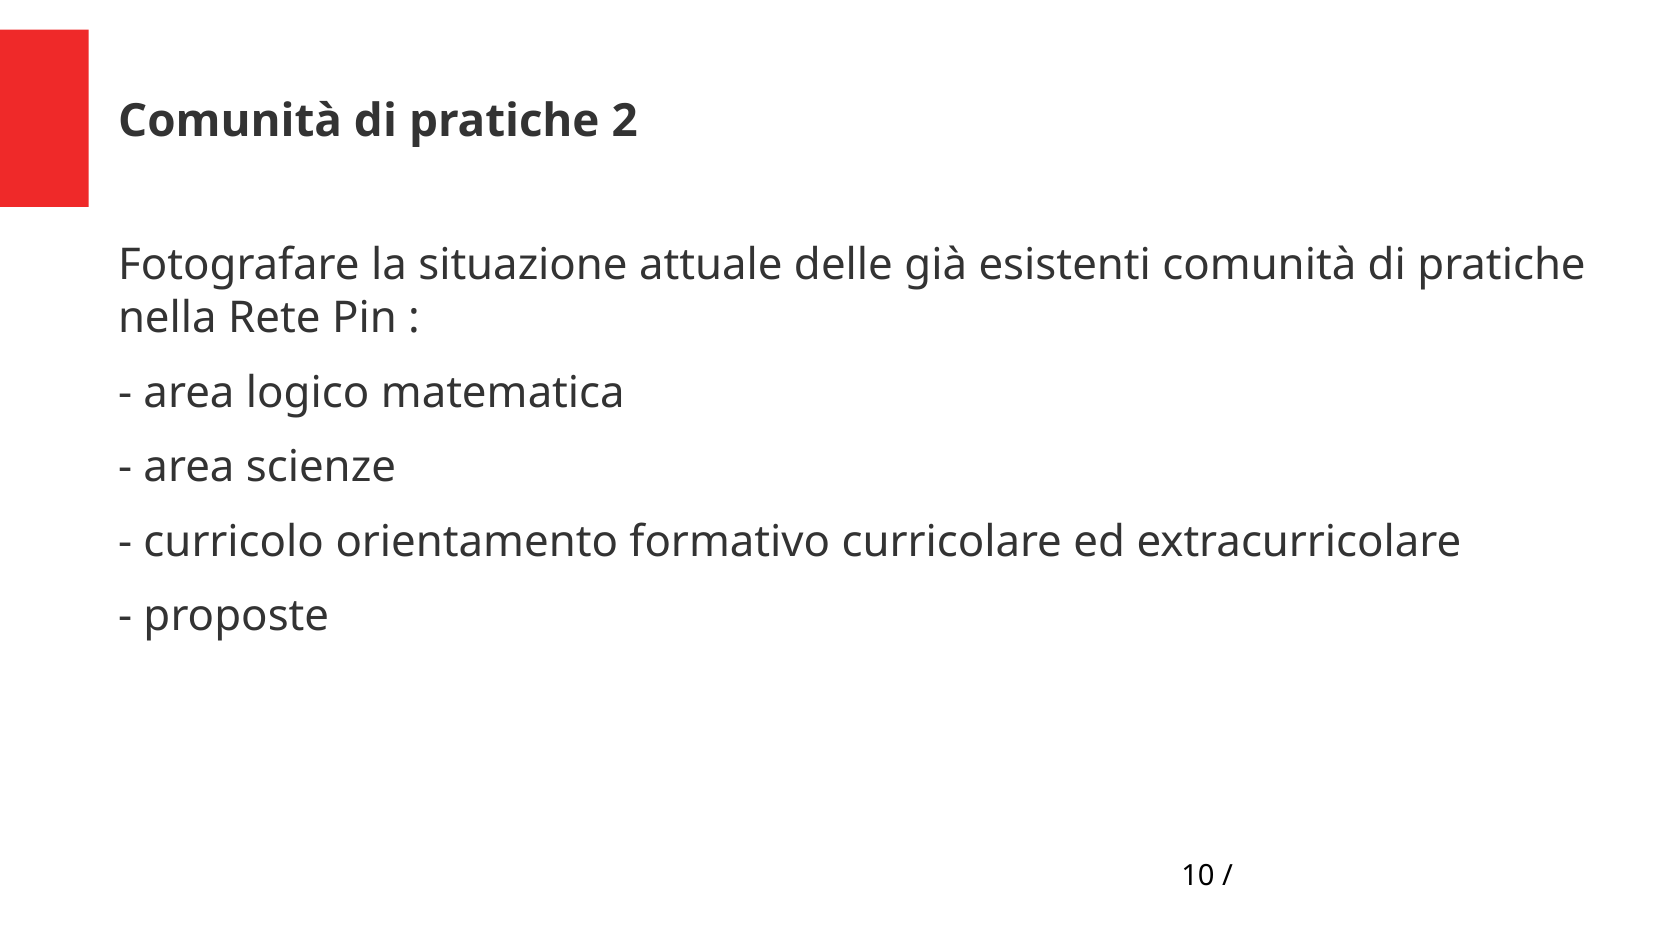

# Comunità di pratiche 2
Fotografare la situazione attuale delle già esistenti comunità di pratiche nella Rete Pin :
- area logico matematica
- area scienze
- curricolo orientamento formativo curricolare ed extracurricolare
- proposte